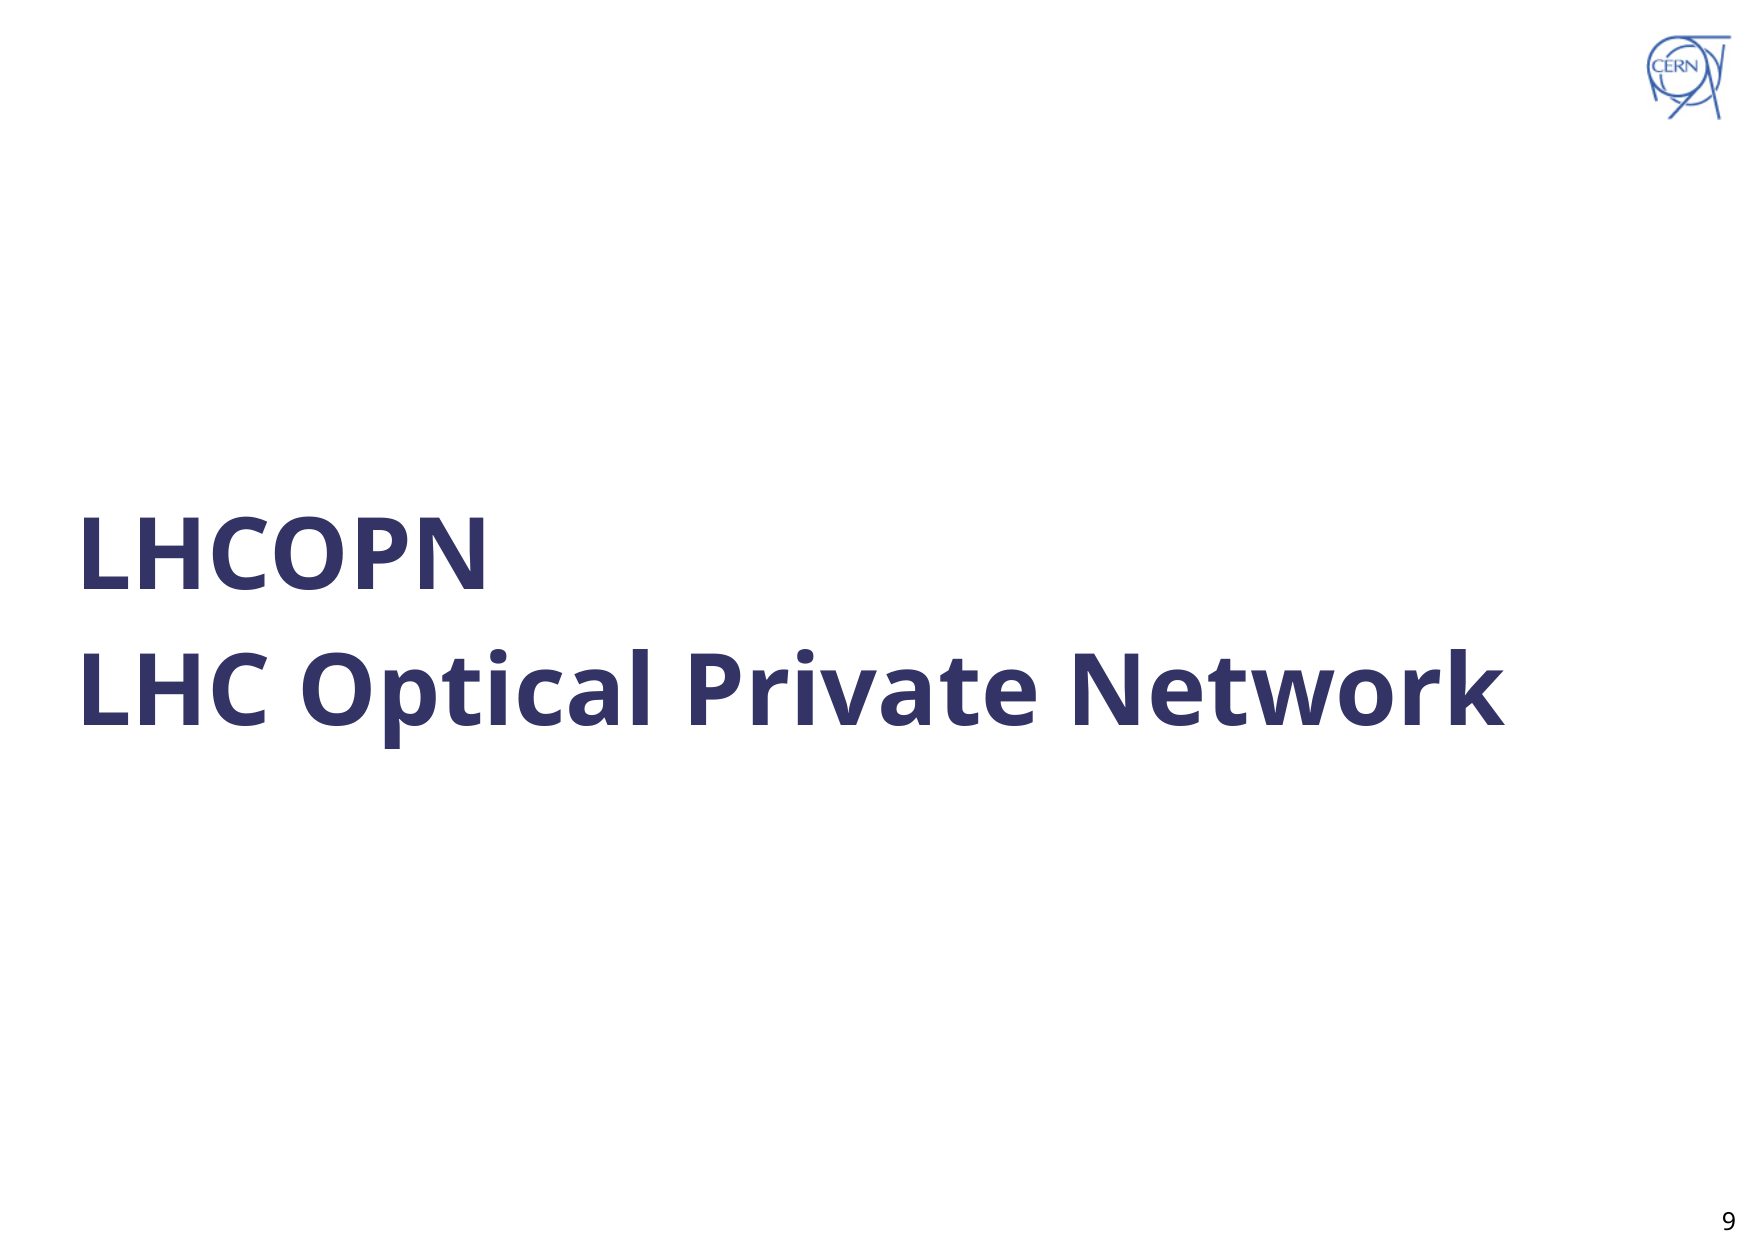

# LHCOPN LHC Optical Private Network
9